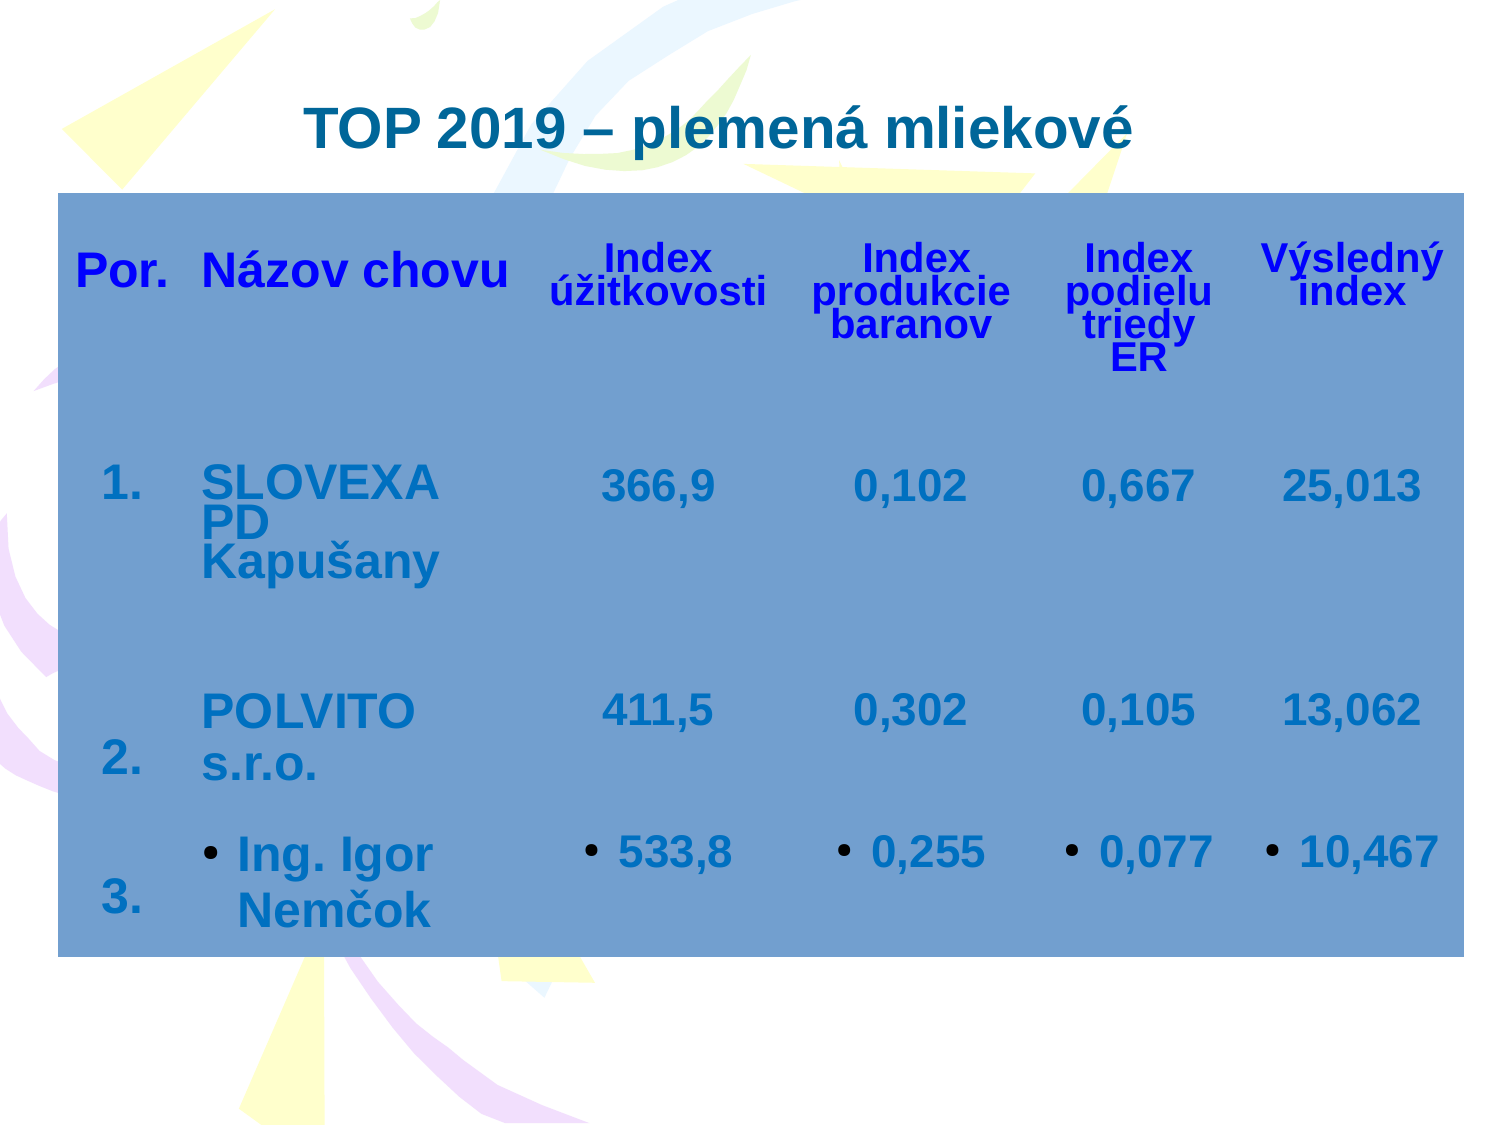

TOP 2019 – plemená mliekové
| Por. | Názov chovu | Index úžitkovosti | Index produkcie baranov | Index podielu triedy ER | Výsledný index |
| --- | --- | --- | --- | --- | --- |
| 1. | SLOVEXA PD Kapušany | 366,9 | 0,102 | 0,667 | 25,013 |
| 2. | POLVITO s.r.o. | 411,5 | 0,302 | 0,105 | 13,062 |
| 3. | Ing. Igor Nemčok | 533,8 | 0,255 | 0,077 | 10,467 |